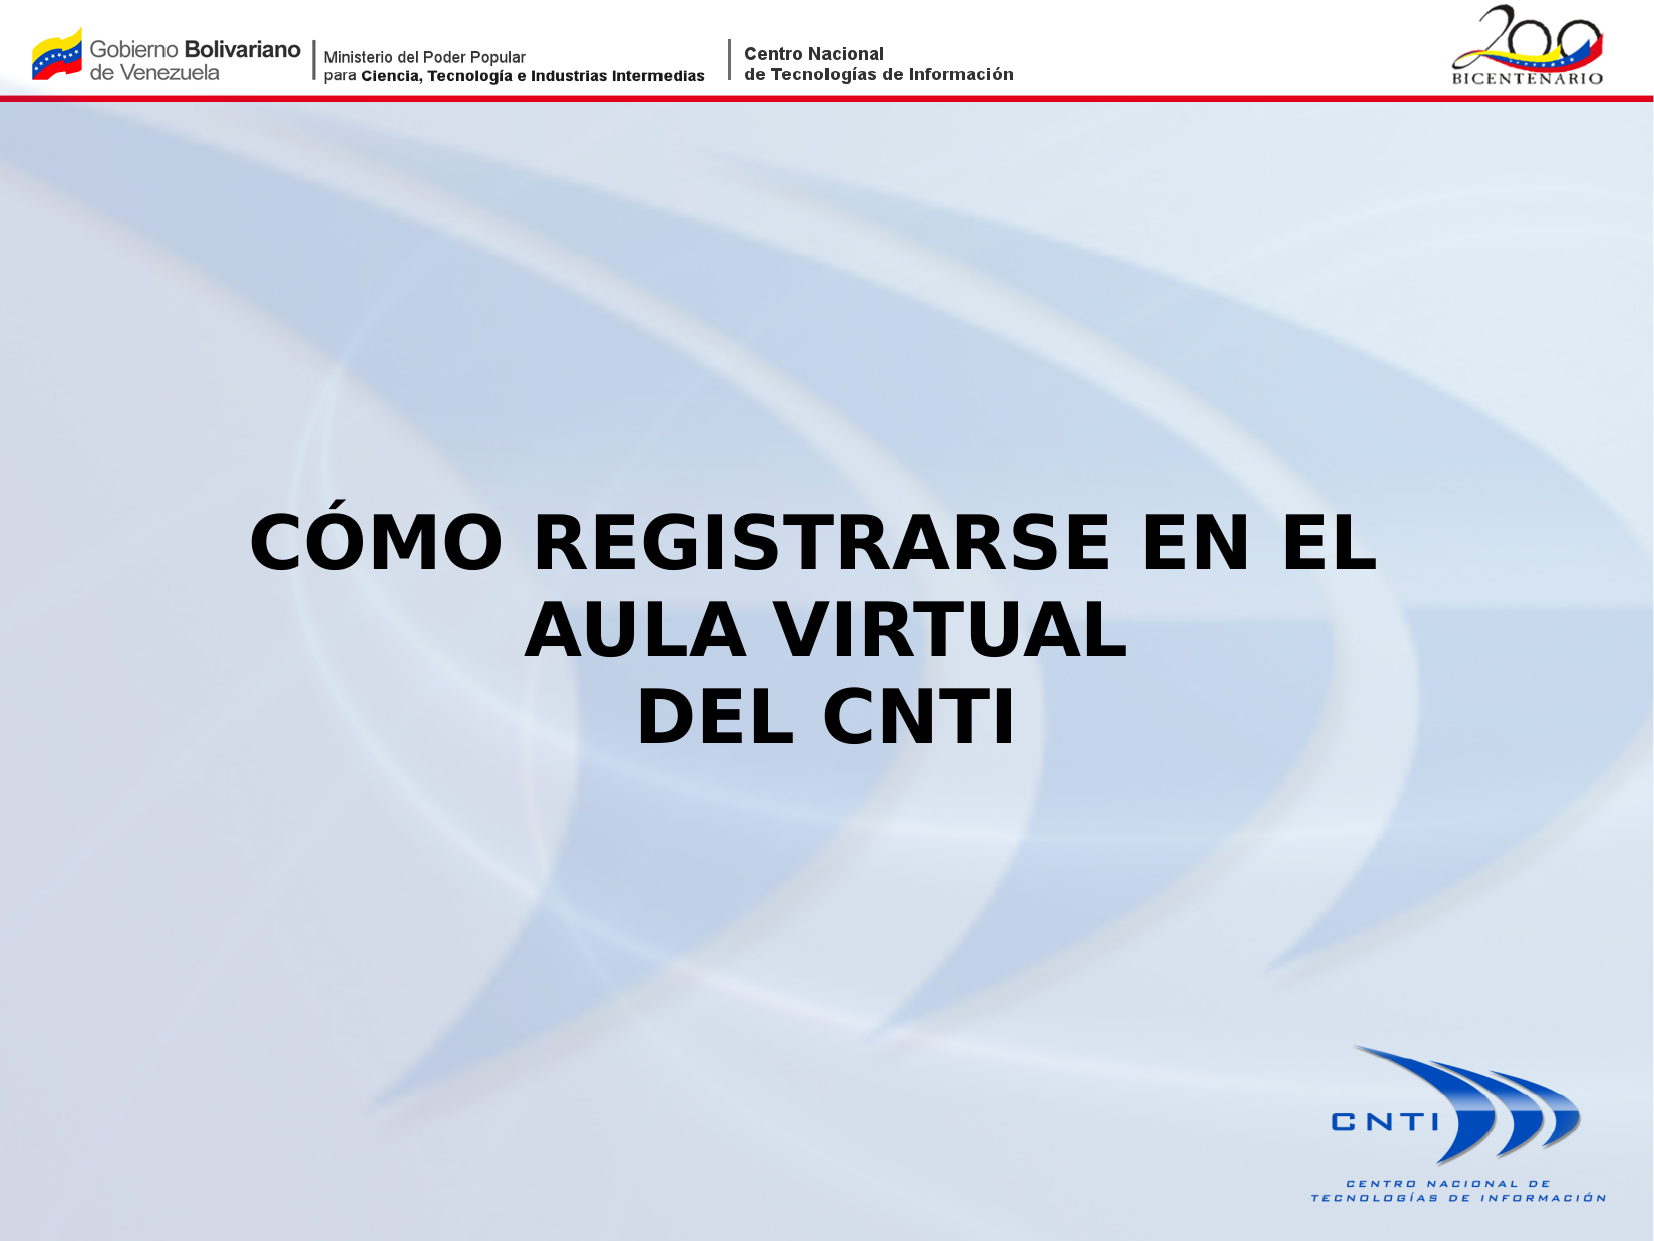

# CÓMO REGISTRARSE EN EL AULA VIRTUAL DEL CNTI